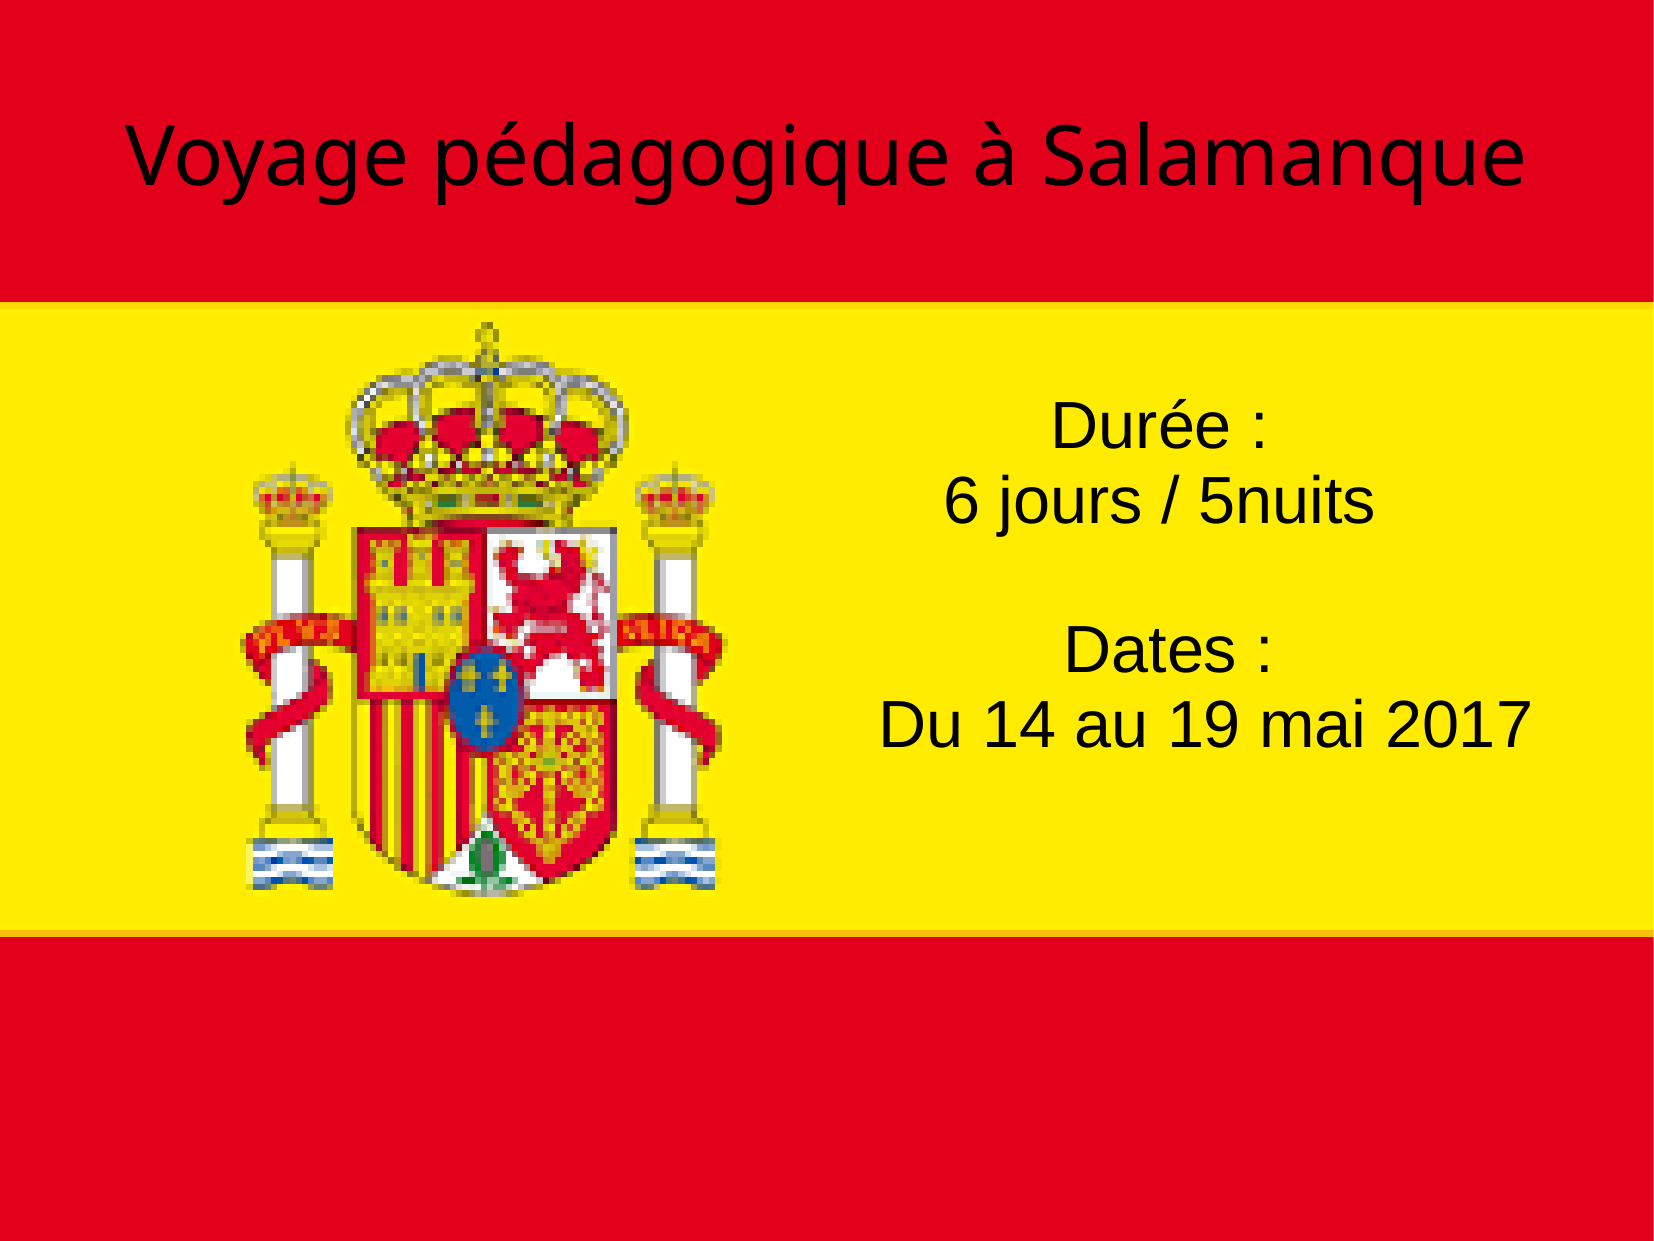

# Voyage pédagogique à Salamanque
 Durée :
 6 jours / 5nuits
 Dates :
 Du 14 au 19 mai 2017